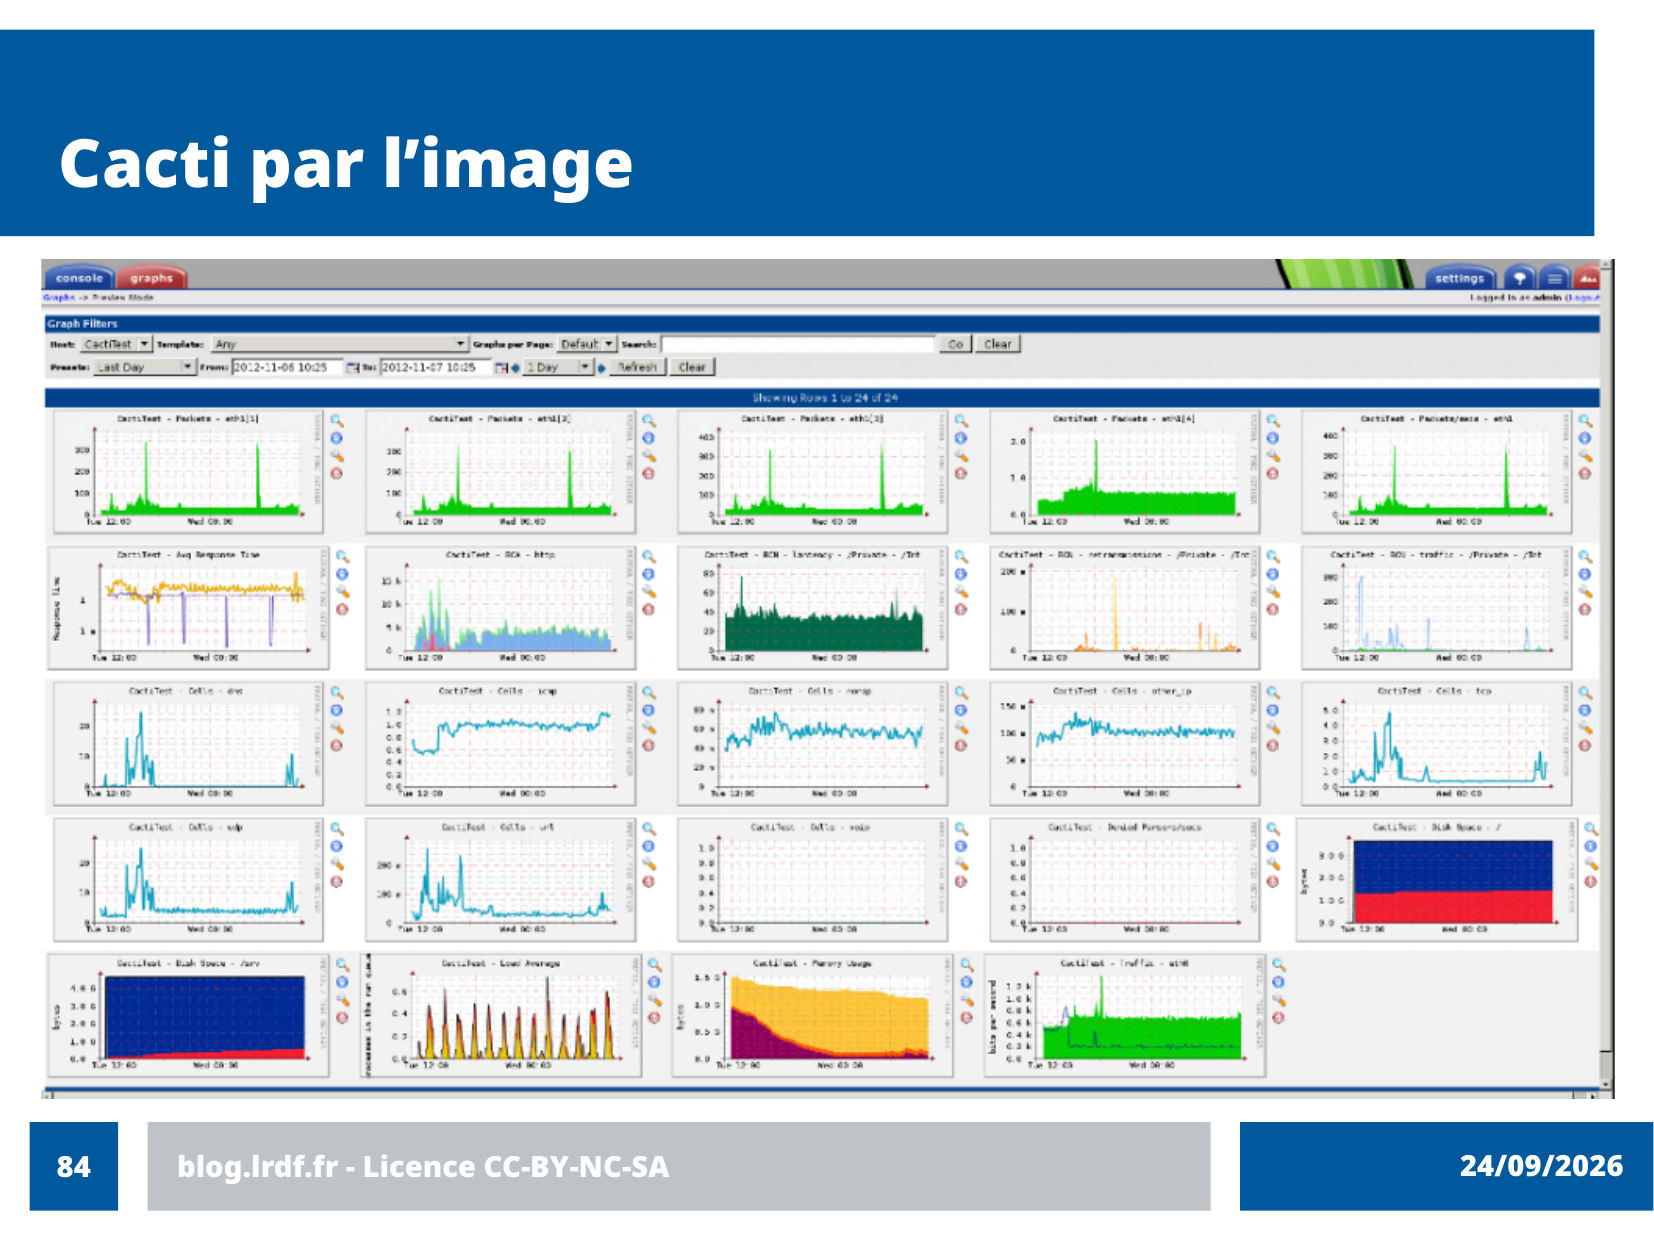

# Cacti par l’image
84
blog.lrdf.fr - Licence CC-BY-NC-SA